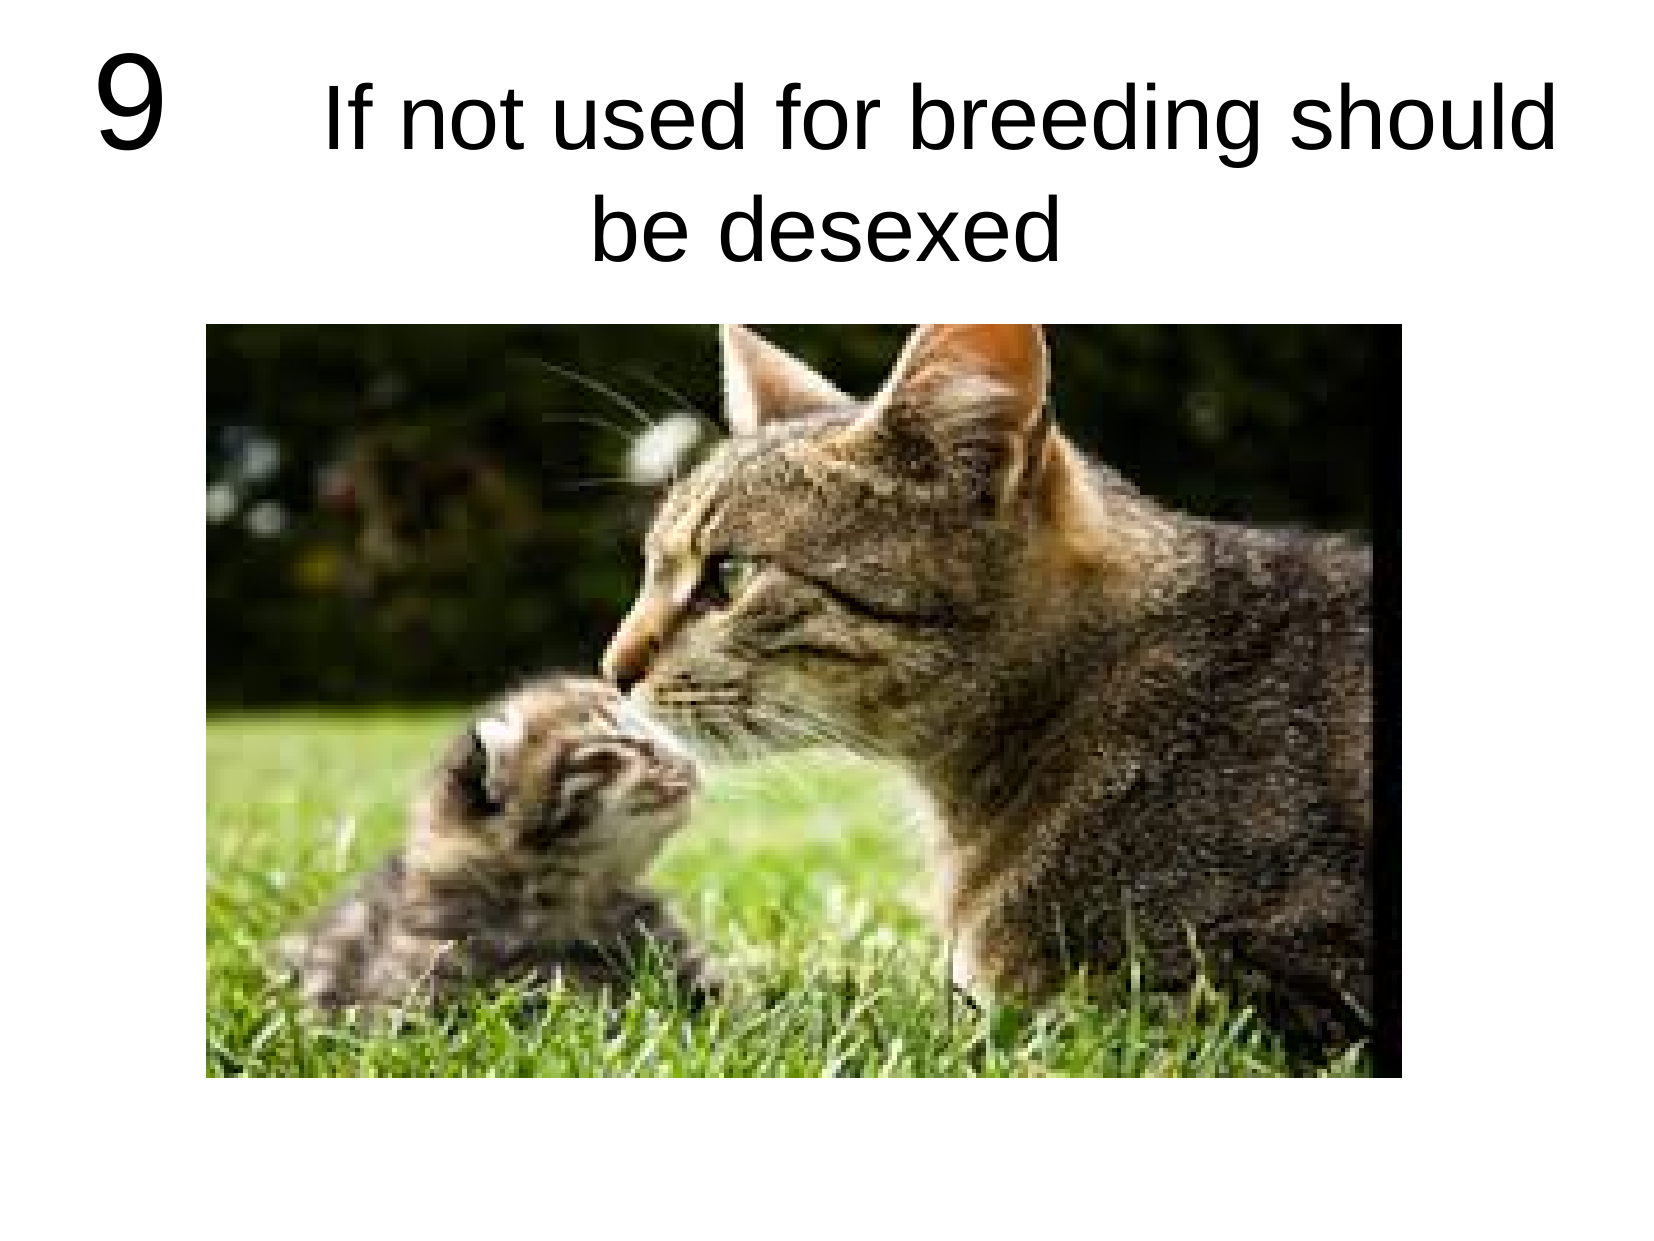

# 9 If not used for breeding should be desexed